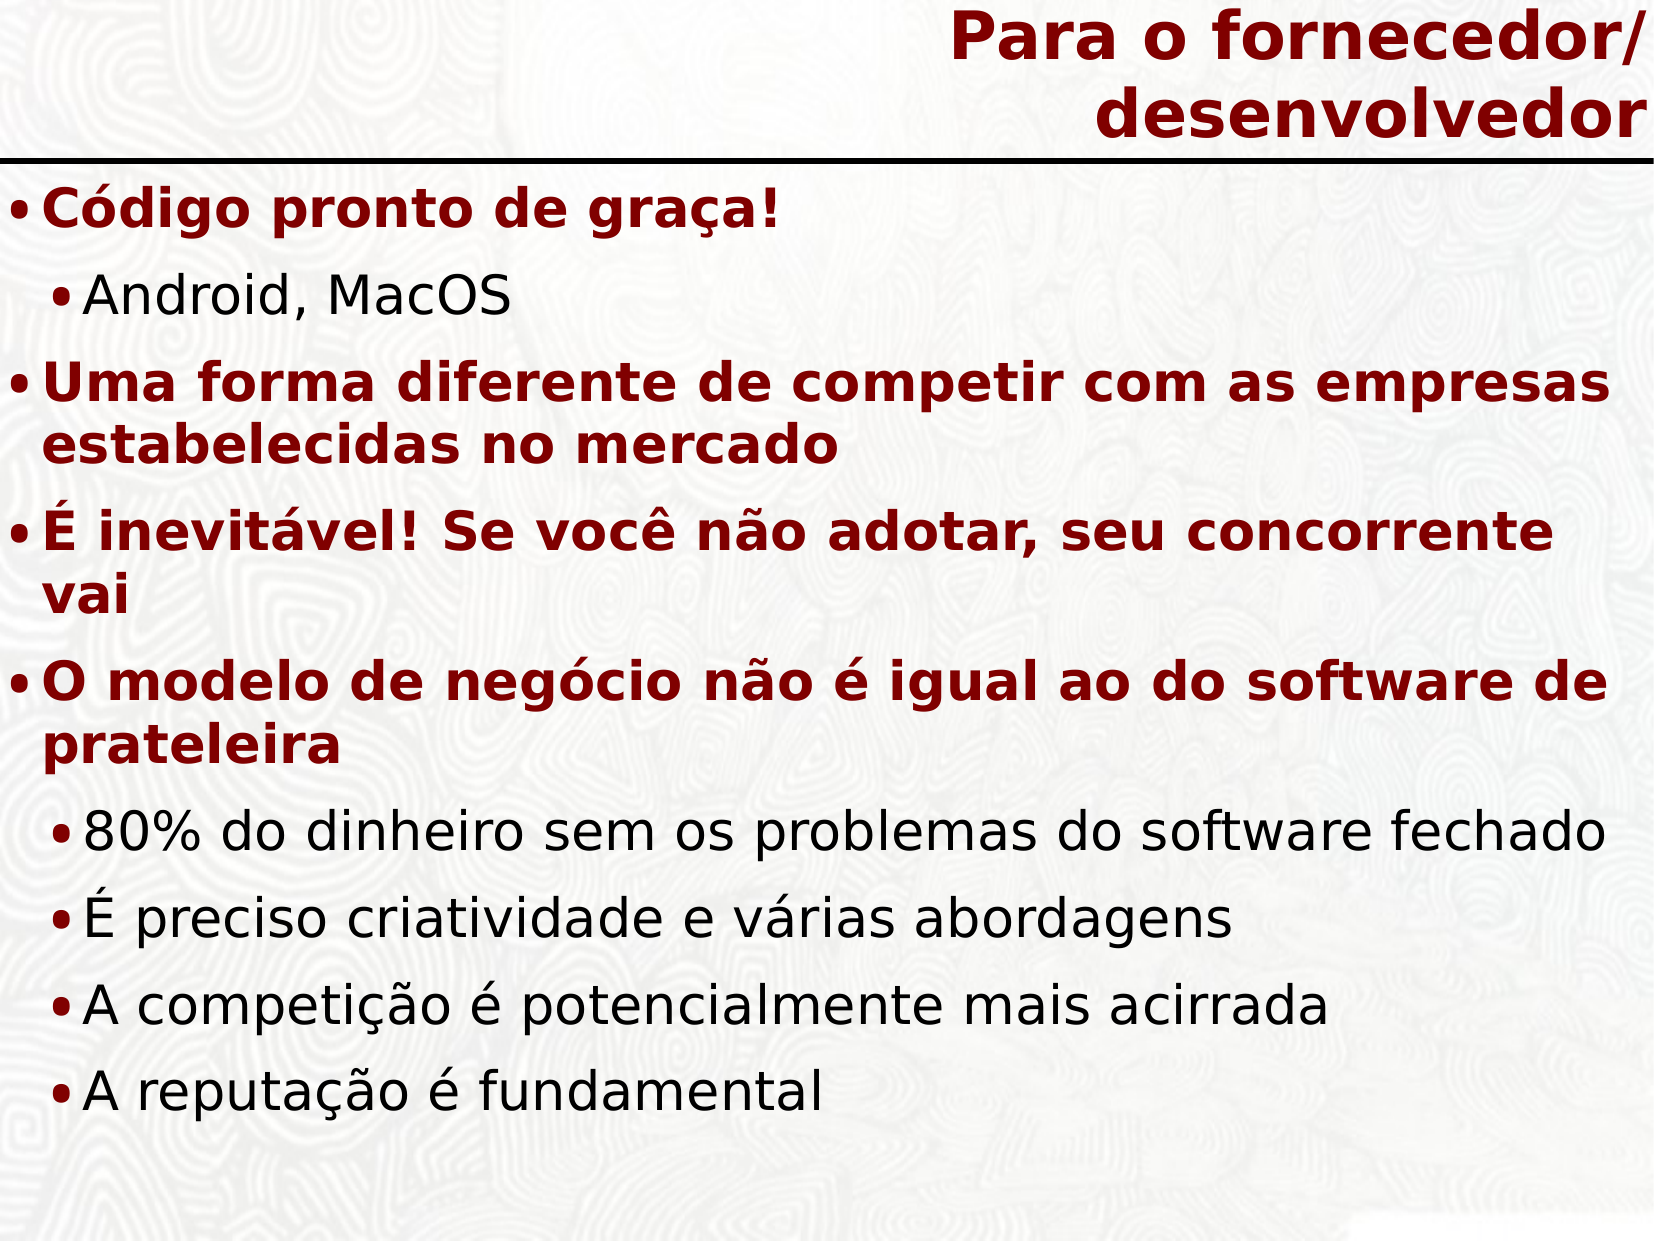

# Para o fornecedor/ desenvolvedor
Código pronto de graça!
Android, MacOS
Uma forma diferente de competir com as empresas estabelecidas no mercado
É inevitável! Se você não adotar, seu concorrente vai
O modelo de negócio não é igual ao do software de prateleira
80% do dinheiro sem os problemas do software fechado
É preciso criatividade e várias abordagens
A competição é potencialmente mais acirrada
A reputação é fundamental